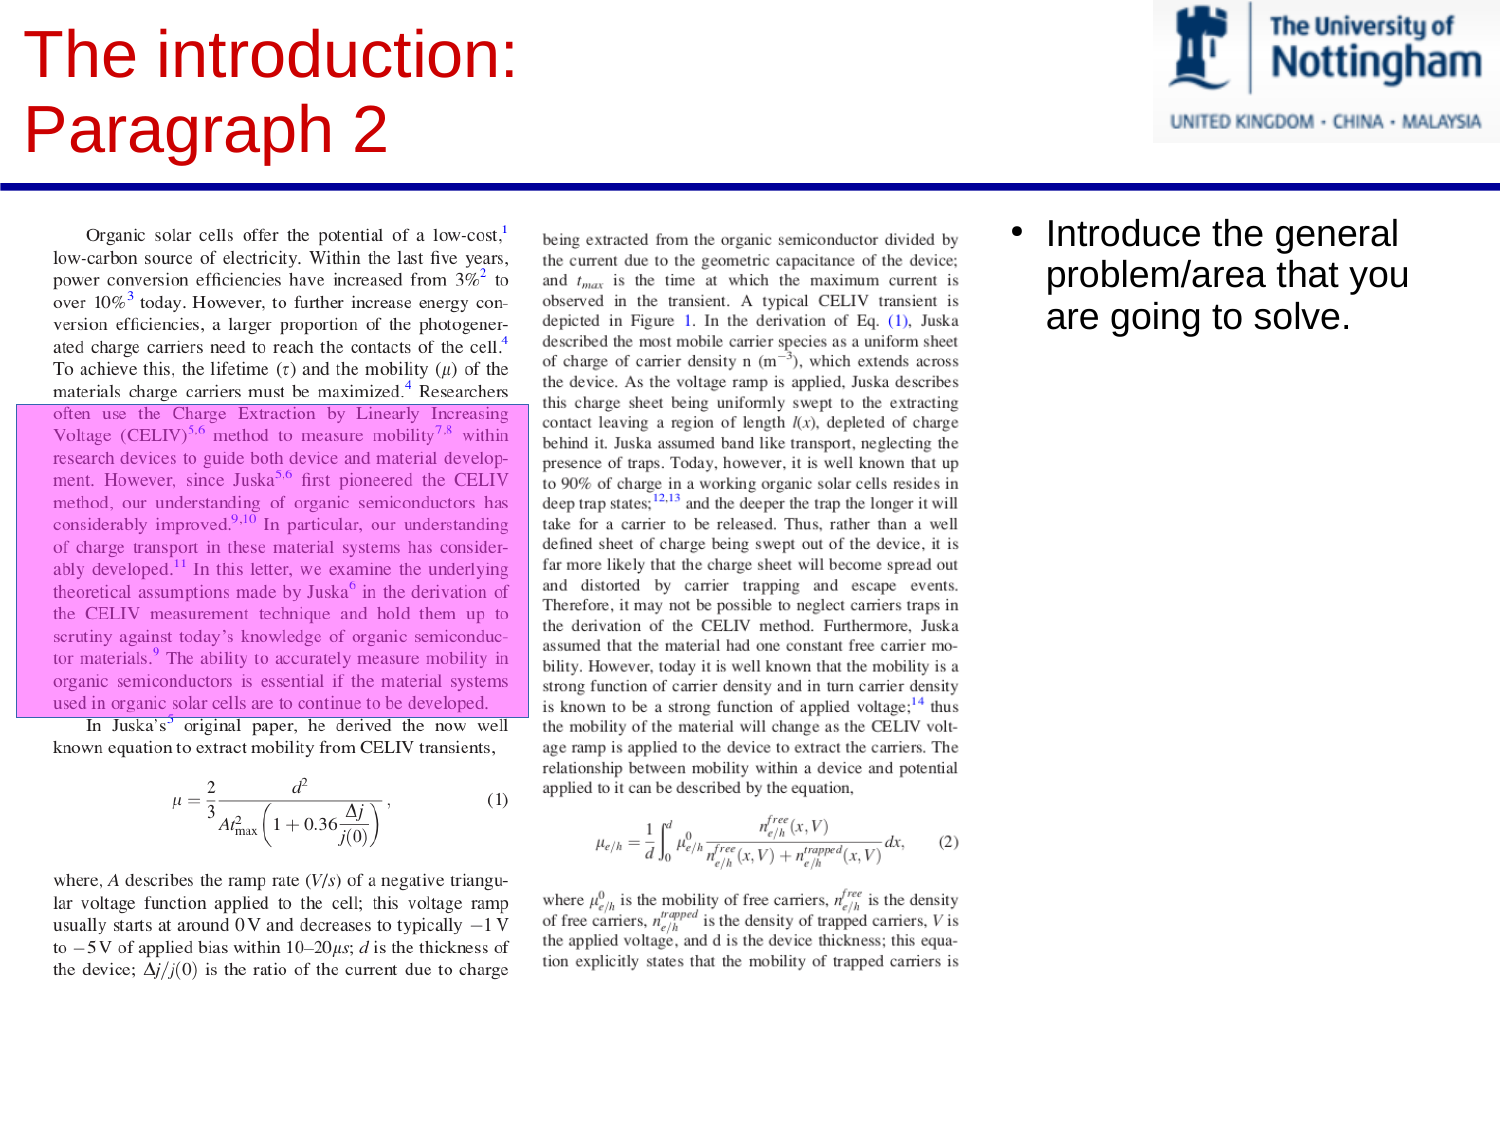

The introduction:
Paragraph 2
Introduce the general problem/area that you are going to solve.